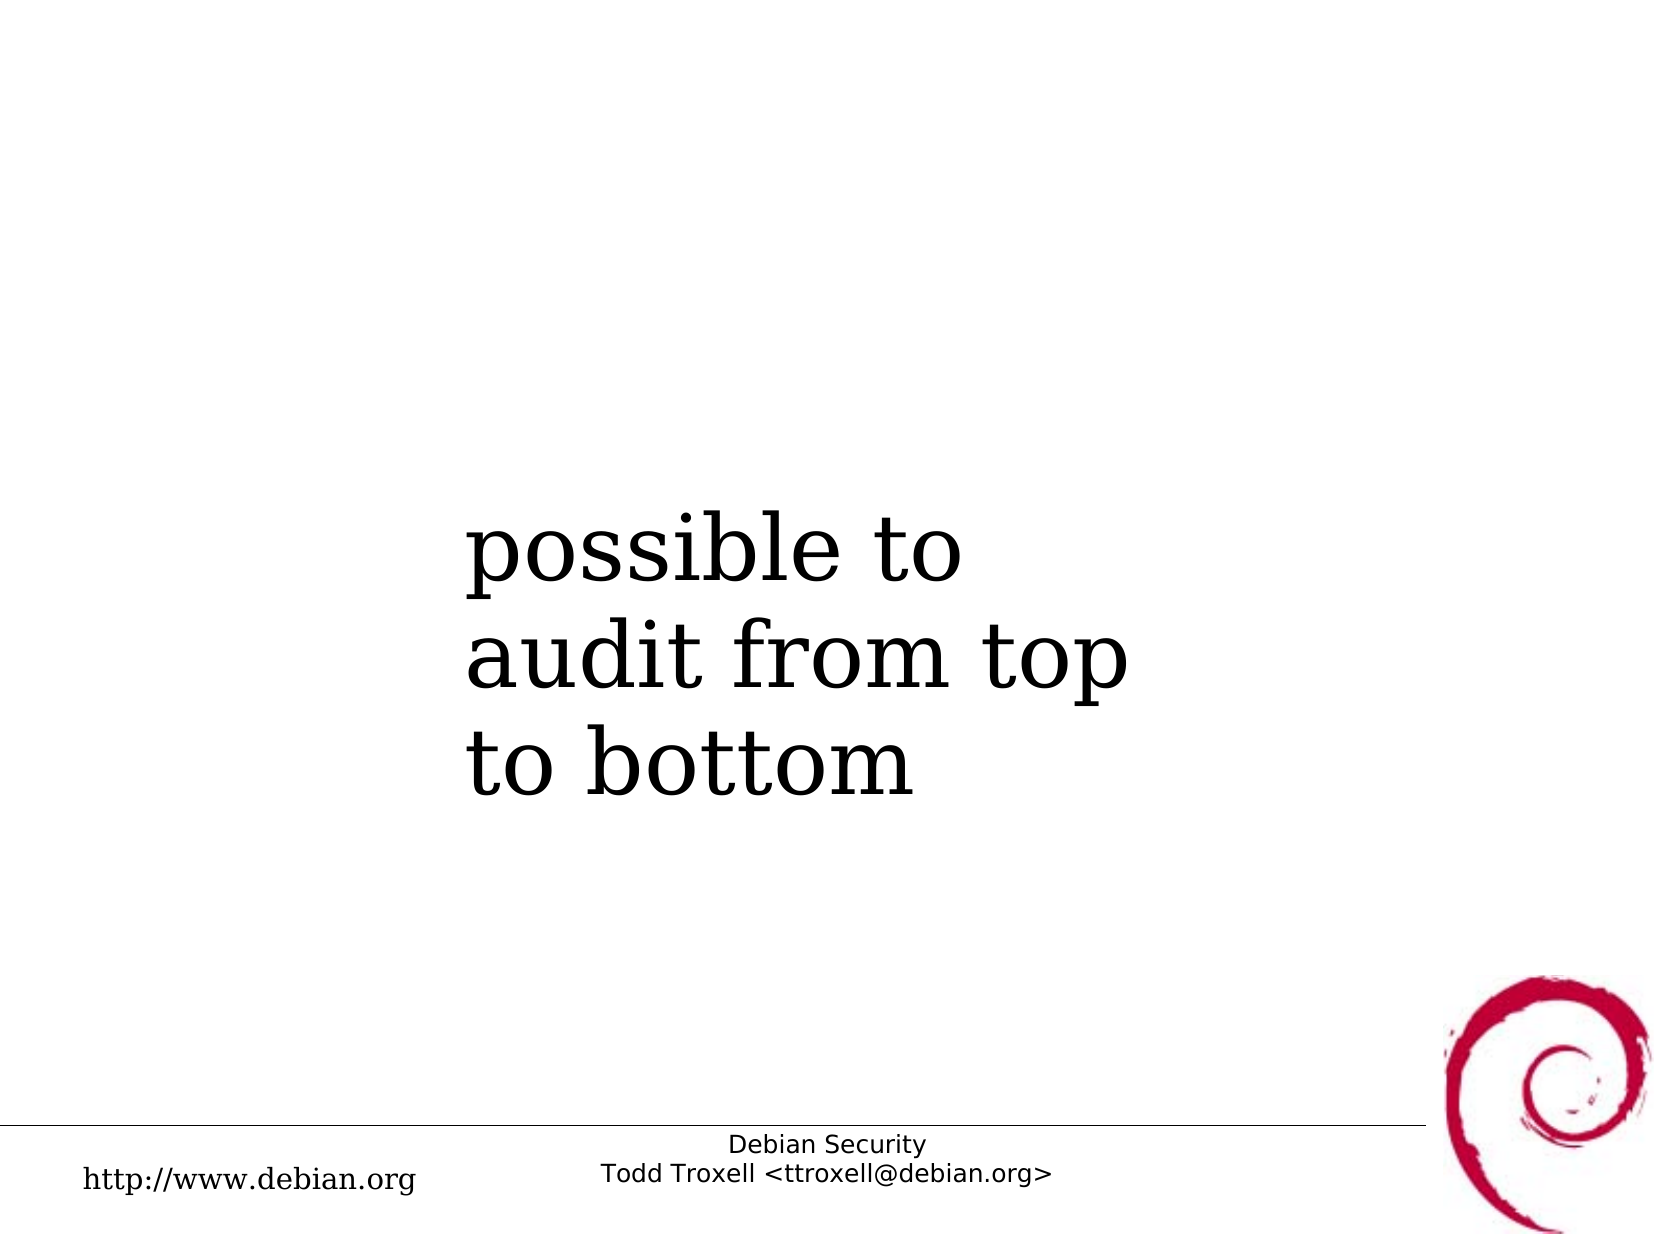

possible to audit from top to bottom